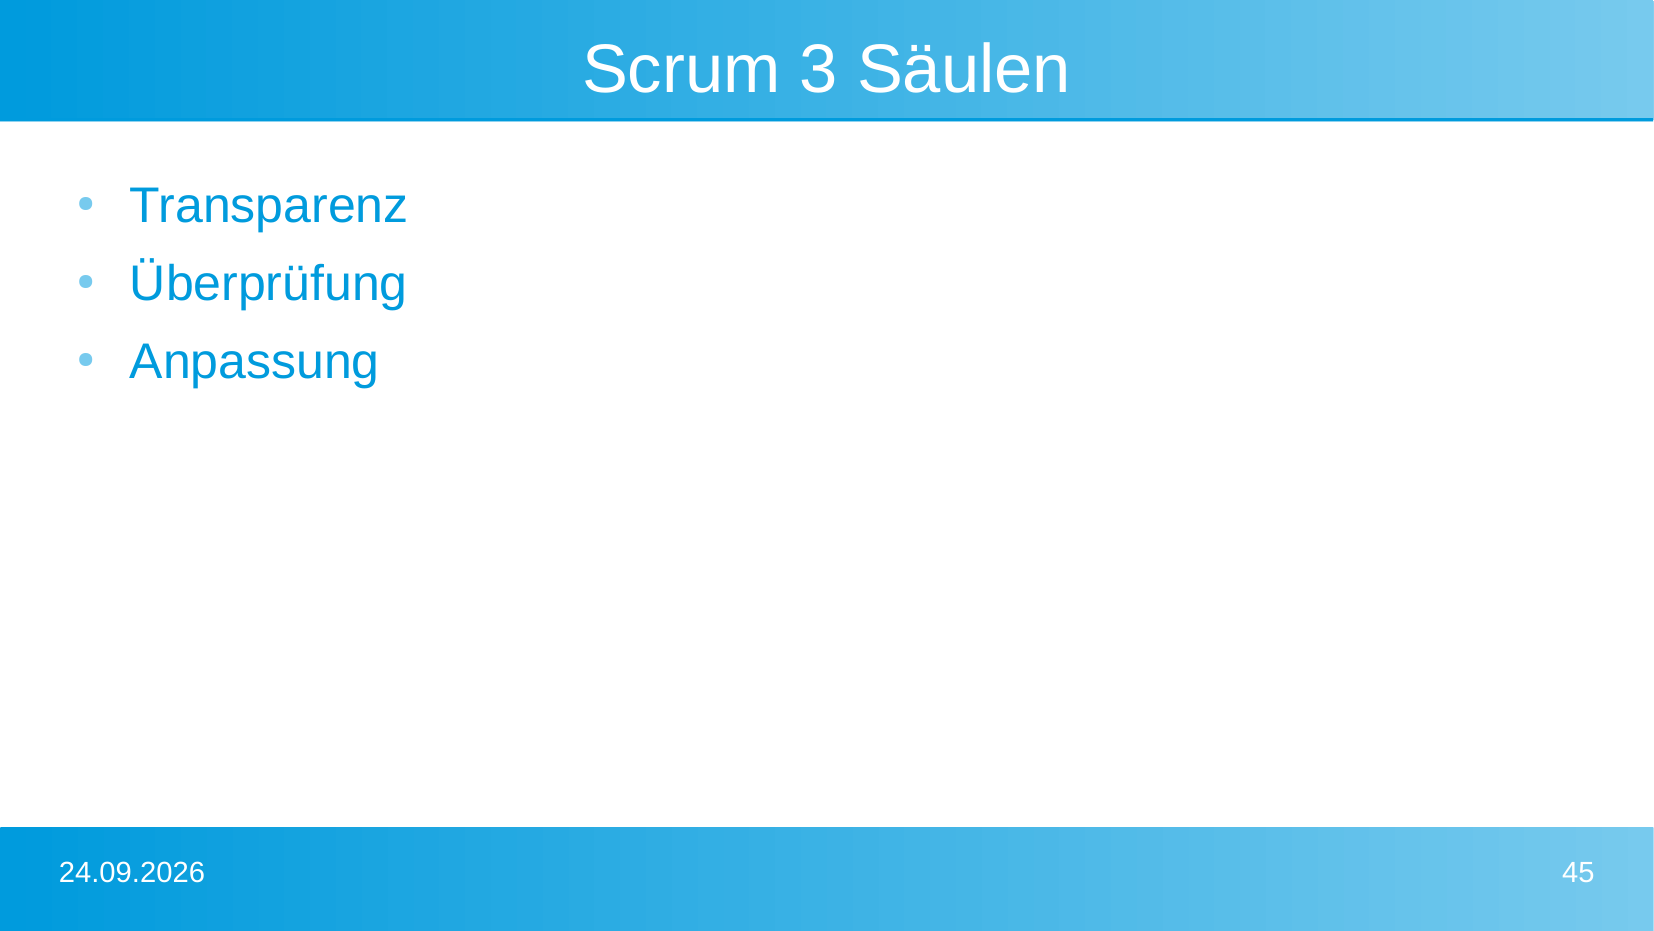

# Scrum 3 Säulen
Transparenz
Überprüfung
Anpassung
45